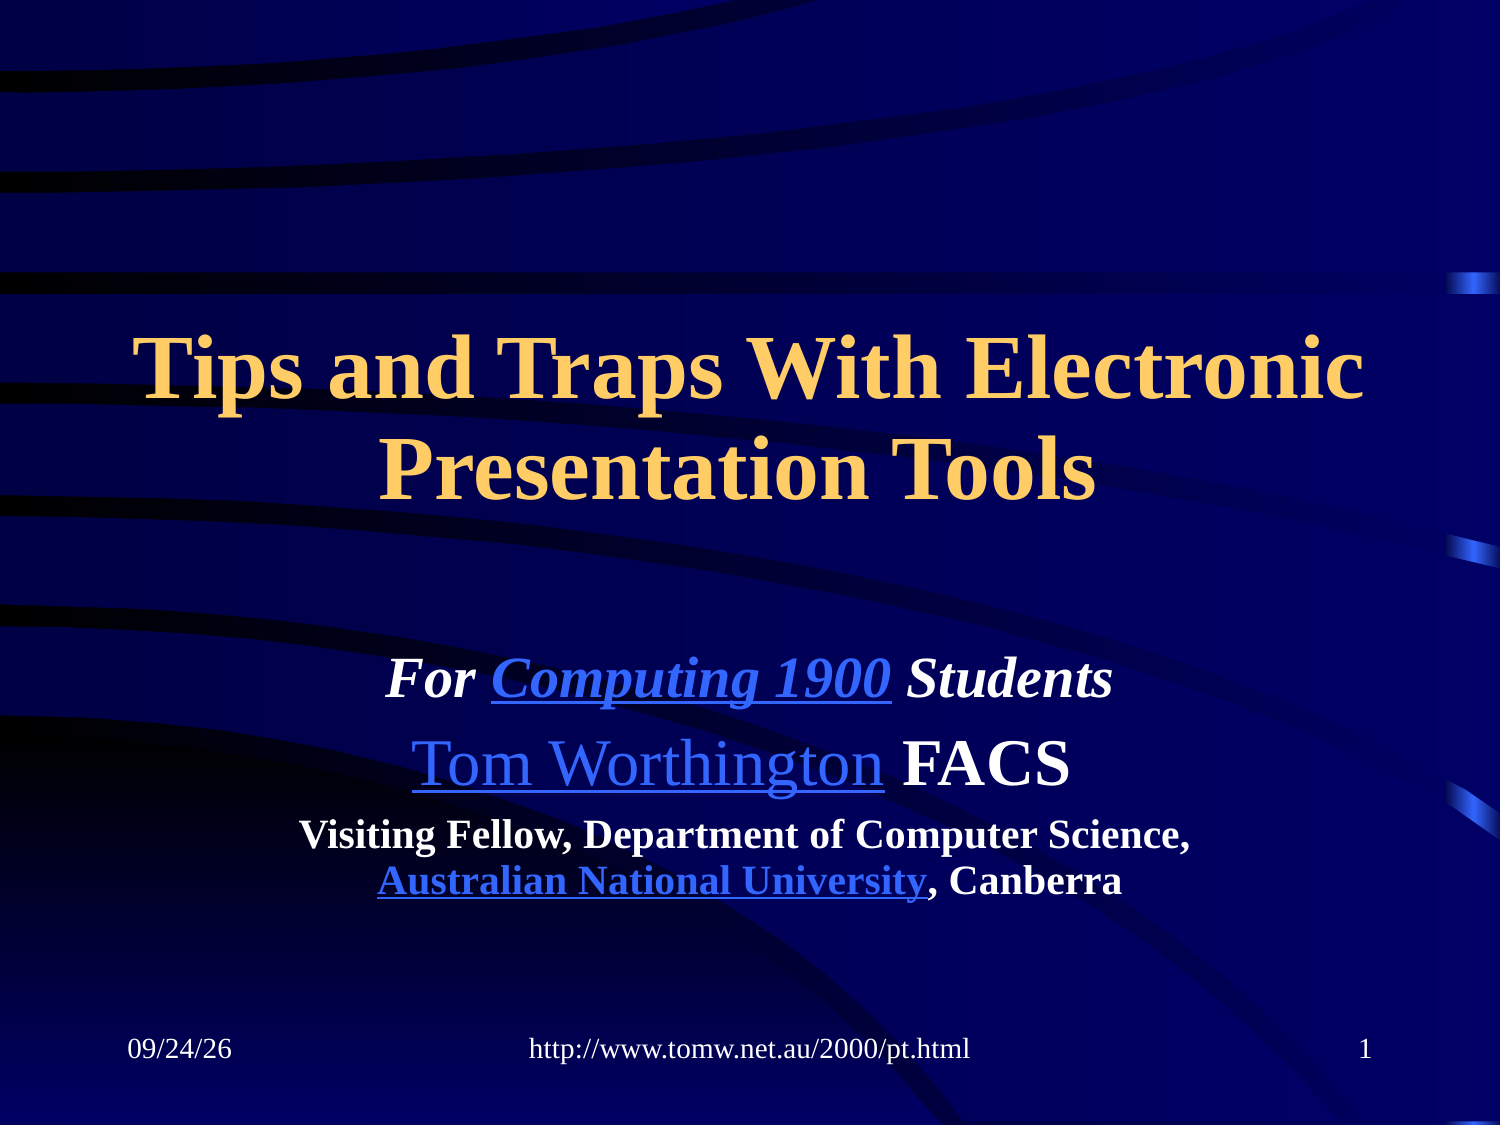

# Tips and Traps With Electronic Presentation Tools
For Computing 1900 Students
Tom Worthington FACS
Visiting Fellow, Department of Computer Science, Australian National University, Canberra
http://www.tomw.net.au/2000/pt.html
1